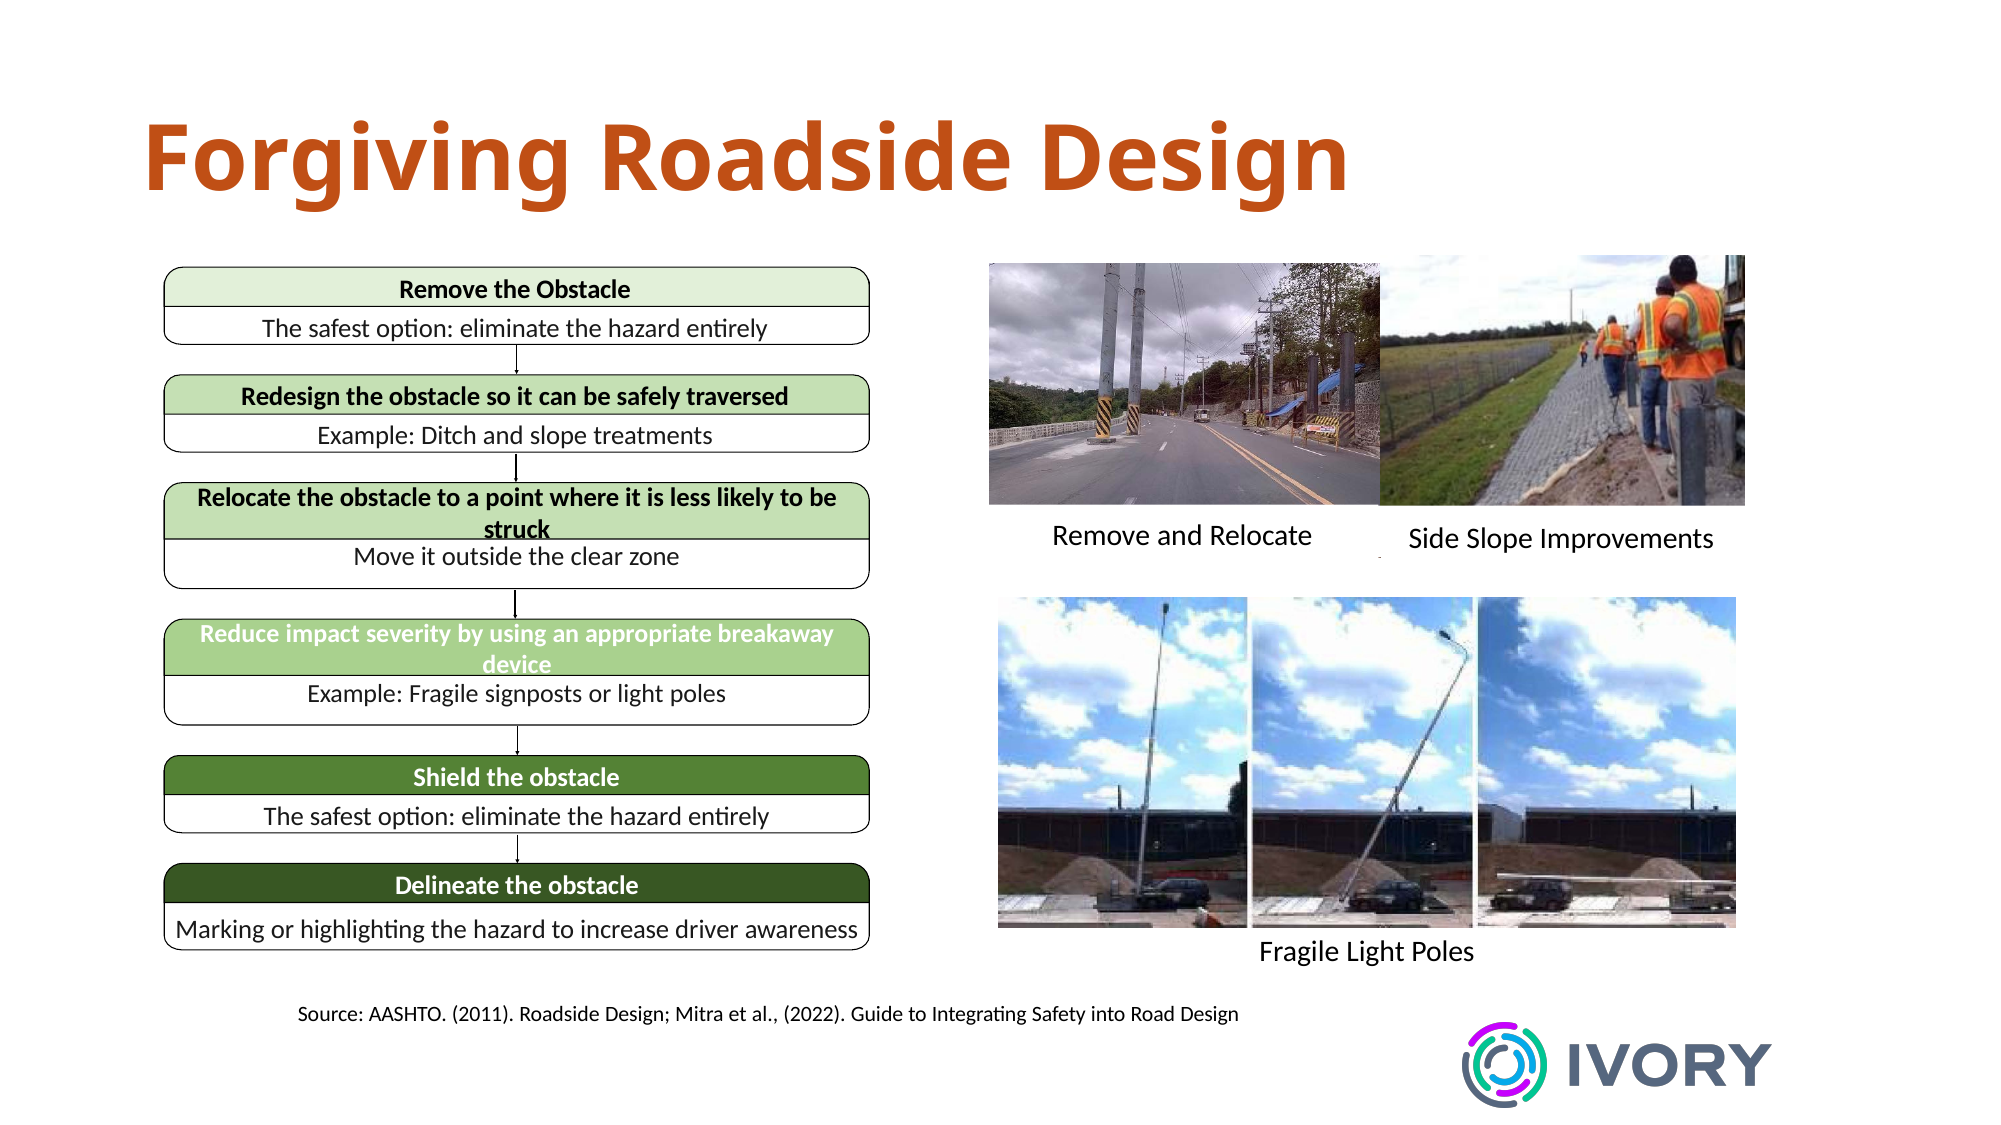

# Forgiving Roadside Design
Remove the Obstacle
The safest option: eliminate the hazard entirely
Redesign the obstacle so it can be safely traversed
Example: Ditch and slope treatments
Relocate the obstacle to a point where it is less likely to be struck
Move it outside the clear zone
Remove and Relocate
Side Slope Improvements
Reduce impact severity by using an appropriate breakaway device
Example: Fragile signposts or light poles
Shield the obstacle
The safest option: eliminate the hazard entirely
Delineate the obstacle
Marking or highlighting the hazard to increase driver awareness
Fragile Light Poles
Source: AASHTO. (2011). Roadside Design; Mitra et al., (2022). Guide to Integrating Safety into Road Design